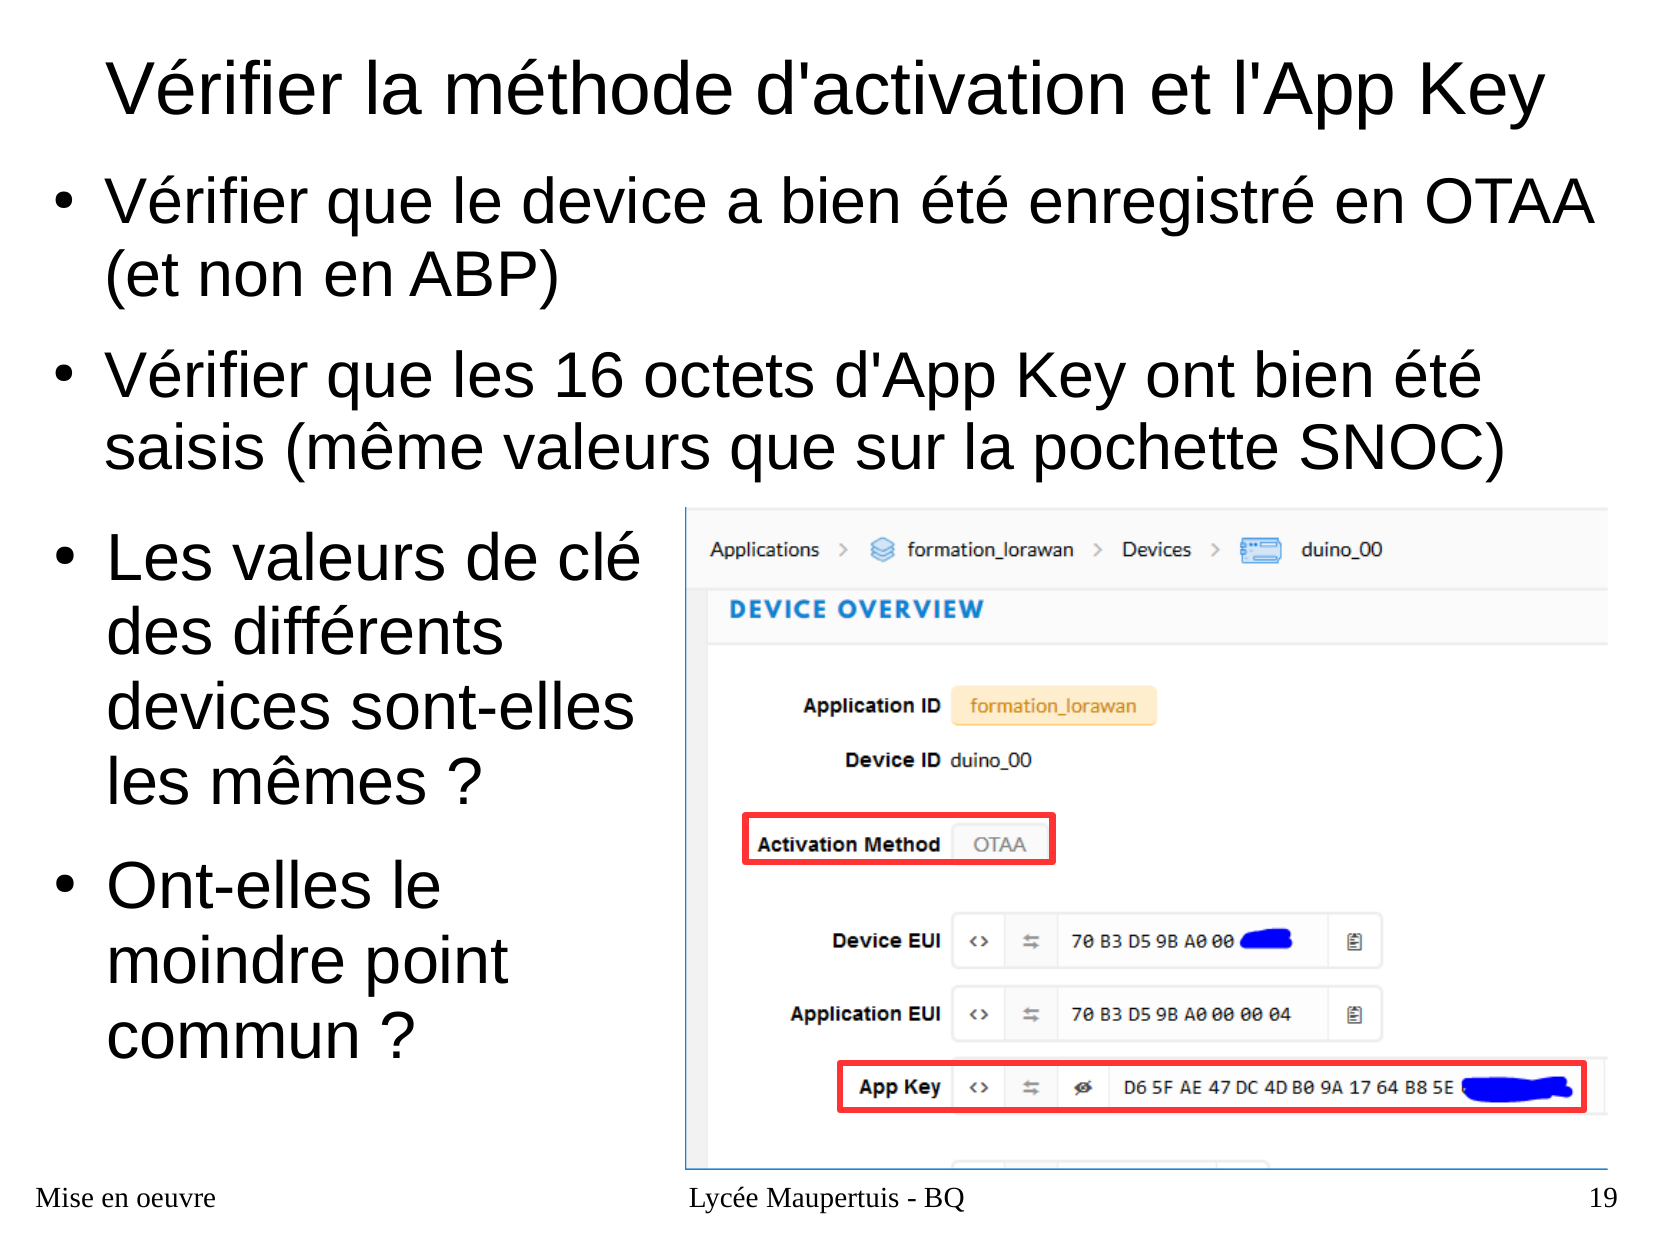

# Vérifier la méthode d'activation et l'App Key
Vérifier que le device a bien été enregistré en OTAA (et non en ABP)
Vérifier que les 16 octets d'App Key ont bien été saisis (même valeurs que sur la pochette SNOC)
Les valeurs de clé des différents devices sont-elles les mêmes ?
Ont-elles le moindre point commun ?
Mise en oeuvre
Lycée Maupertuis - BQ
19